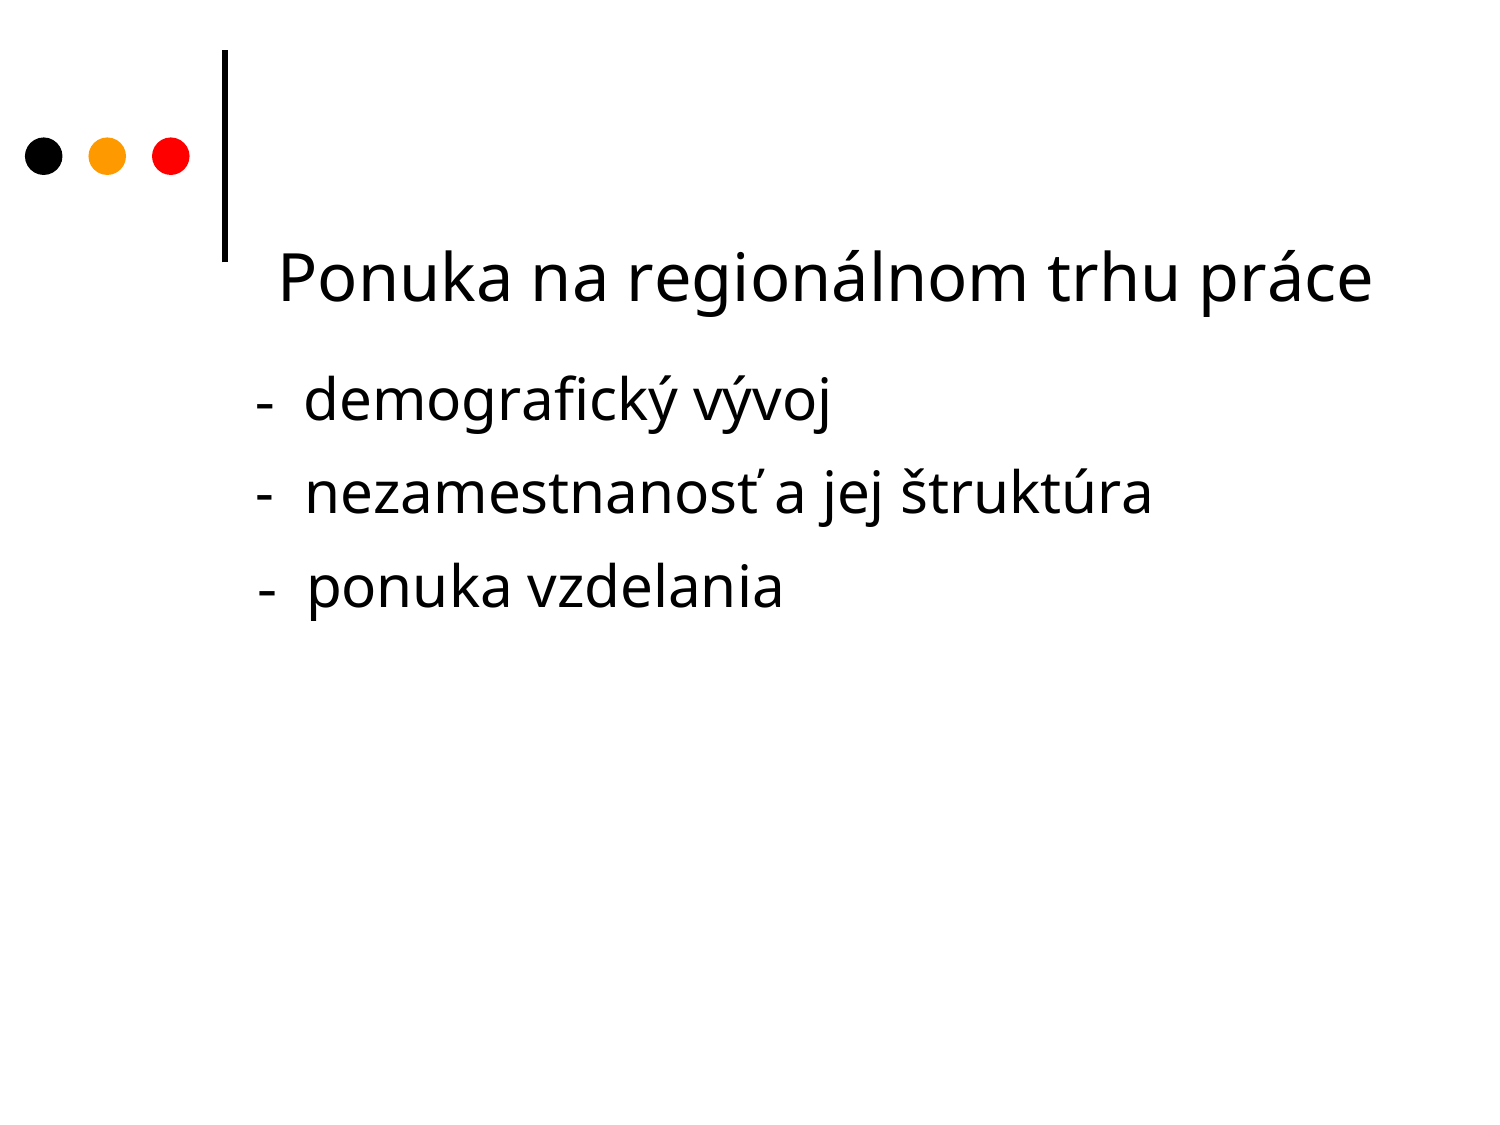

# Ponuka na regionálnom trhu práce
 - demografický vývoj
 -  nezamestnanosť a jej štruktúra
     - ponuka vzdelania